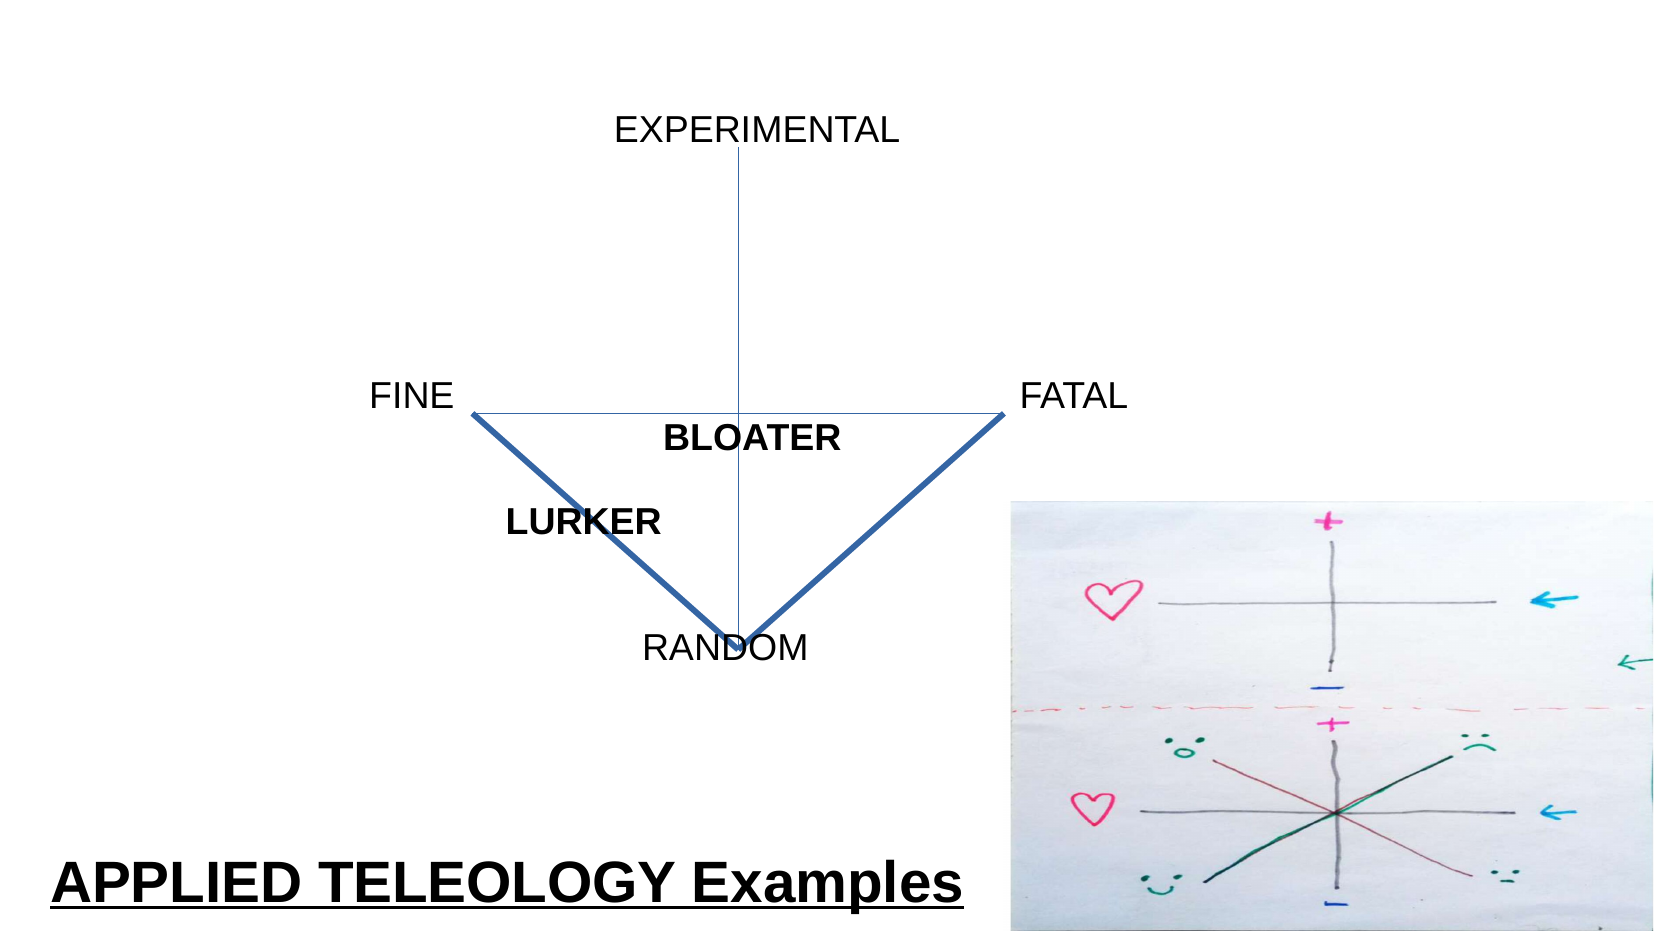

EXPERIMENTAL
FINE FATAL
 BLOATER
 LURKER
 RANDOM
APPLIED TELEOLOGY Examples